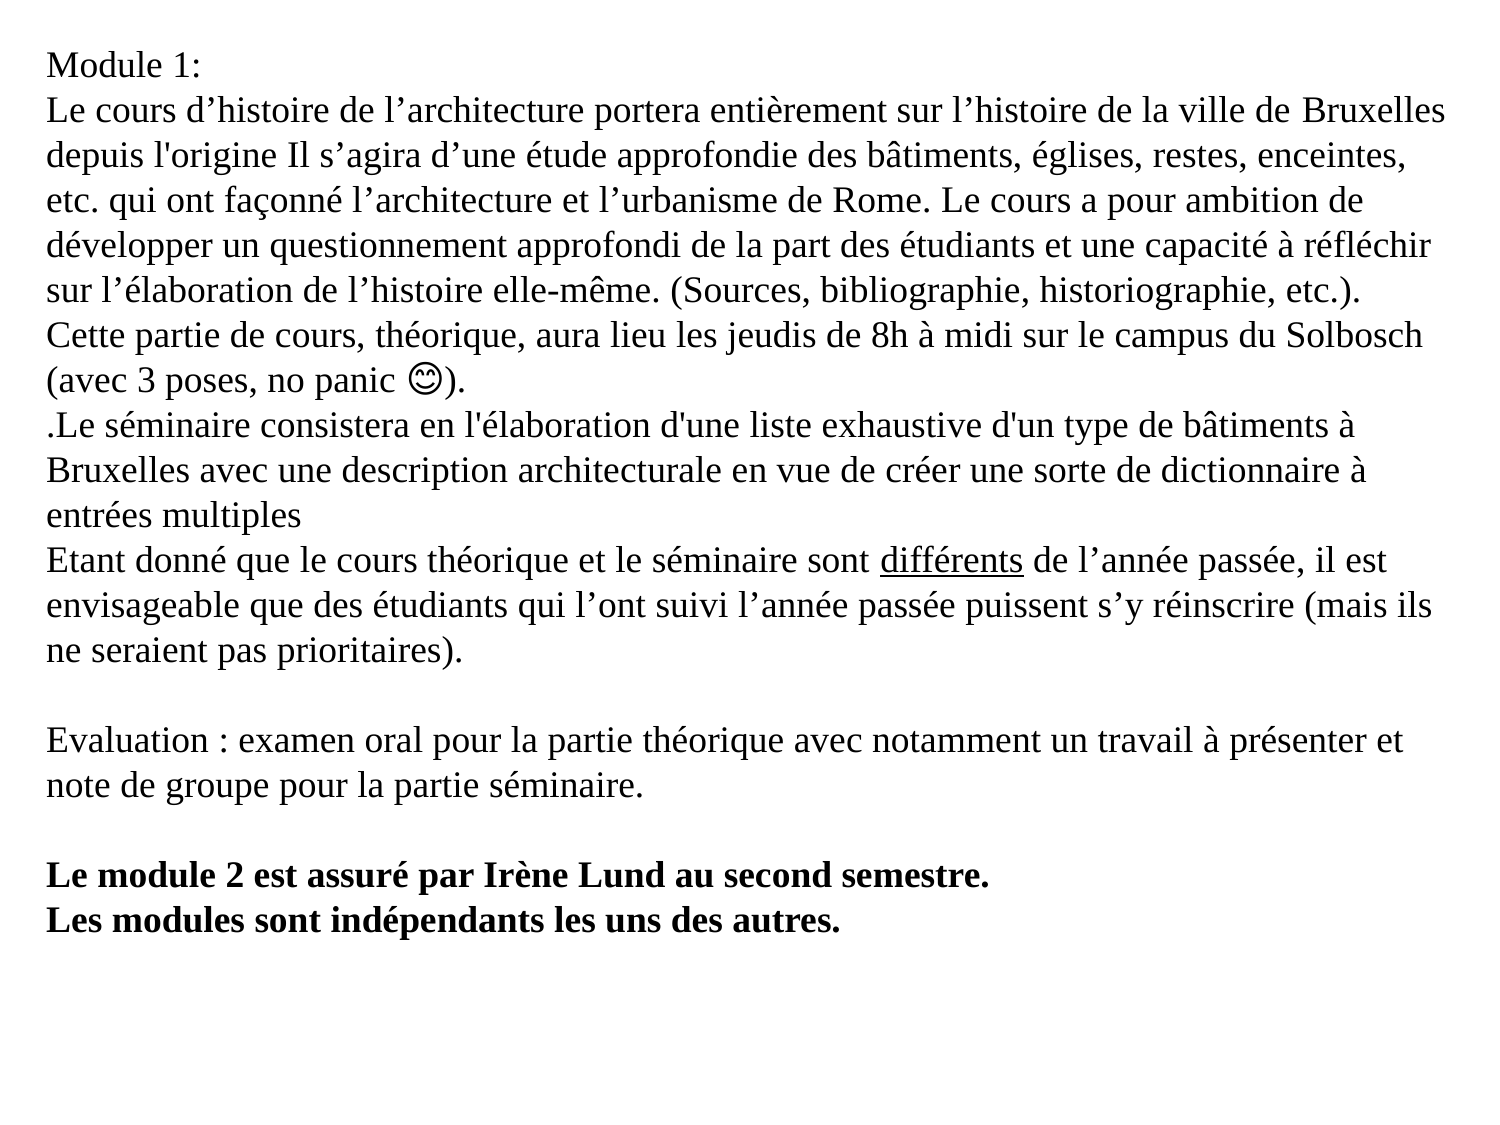

Module 1:
Le cours d’histoire de l’architecture portera entièrement sur l’histoire de la ville de Bruxelles depuis l'origine Il s’agira d’une étude approfondie des bâtiments, églises, restes, enceintes, etc. qui ont façonné l’architecture et l’urbanisme de Rome. Le cours a pour ambition de développer un questionnement approfondi de la part des étudiants et une capacité à réfléchir sur l’élaboration de l’histoire elle-même. (Sources, bibliographie, historiographie, etc.).
Cette partie de cours, théorique, aura lieu les jeudis de 8h à midi sur le campus du Solbosch (avec 3 poses, no panic 😊).
.Le séminaire consistera en l'élaboration d'une liste exhaustive d'un type de bâtiments à Bruxelles avec une description architecturale en vue de créer une sorte de dictionnaire à entrées multiples
Etant donné que le cours théorique et le séminaire sont différents de l’année passée, il est envisageable que des étudiants qui l’ont suivi l’année passée puissent s’y réinscrire (mais ils ne seraient pas prioritaires).
Evaluation : examen oral pour la partie théorique avec notamment un travail à présenter et note de groupe pour la partie séminaire.
Le module 2 est assuré par Irène Lund au second semestre.
Les modules sont indépendants les uns des autres.